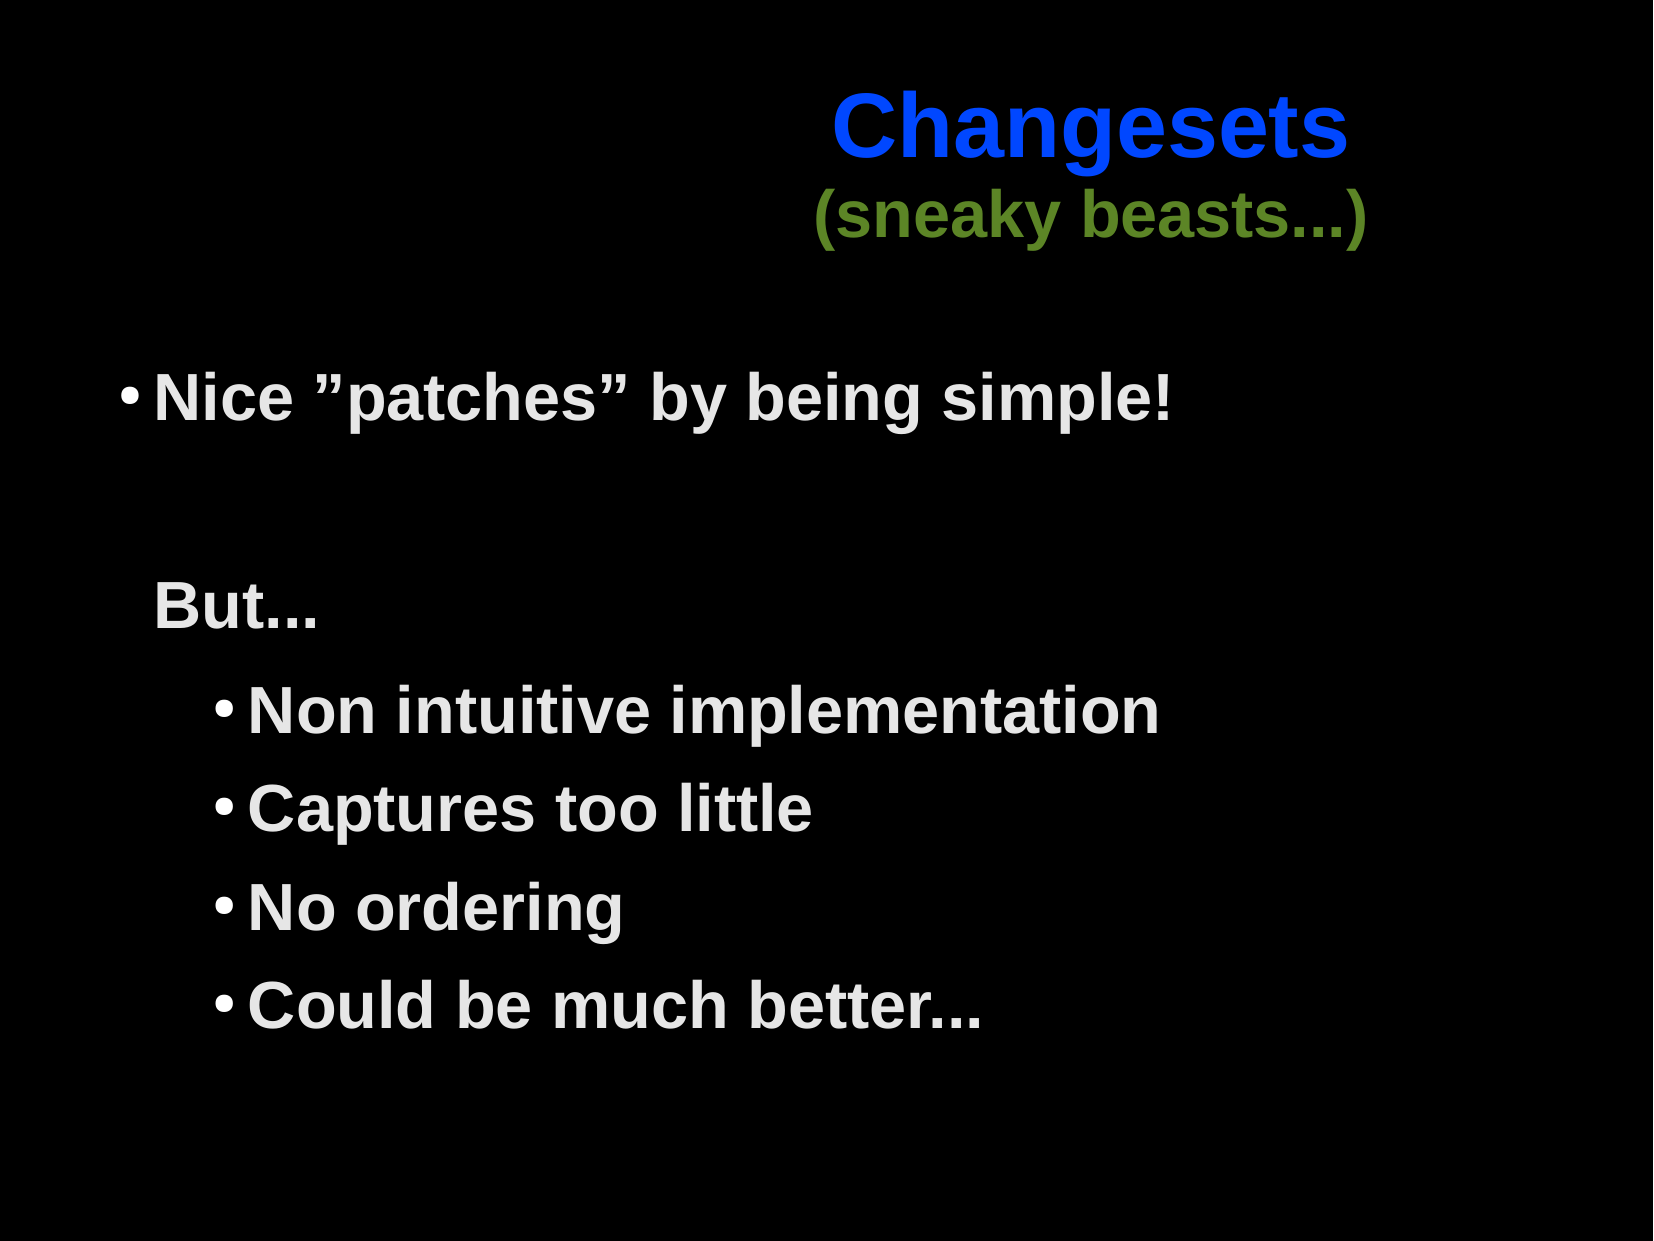

# Changesets (sneaky beasts...)
Nice ”patches” by being simple!
But...
Non intuitive implementation
Captures too little
No ordering
Could be much better...